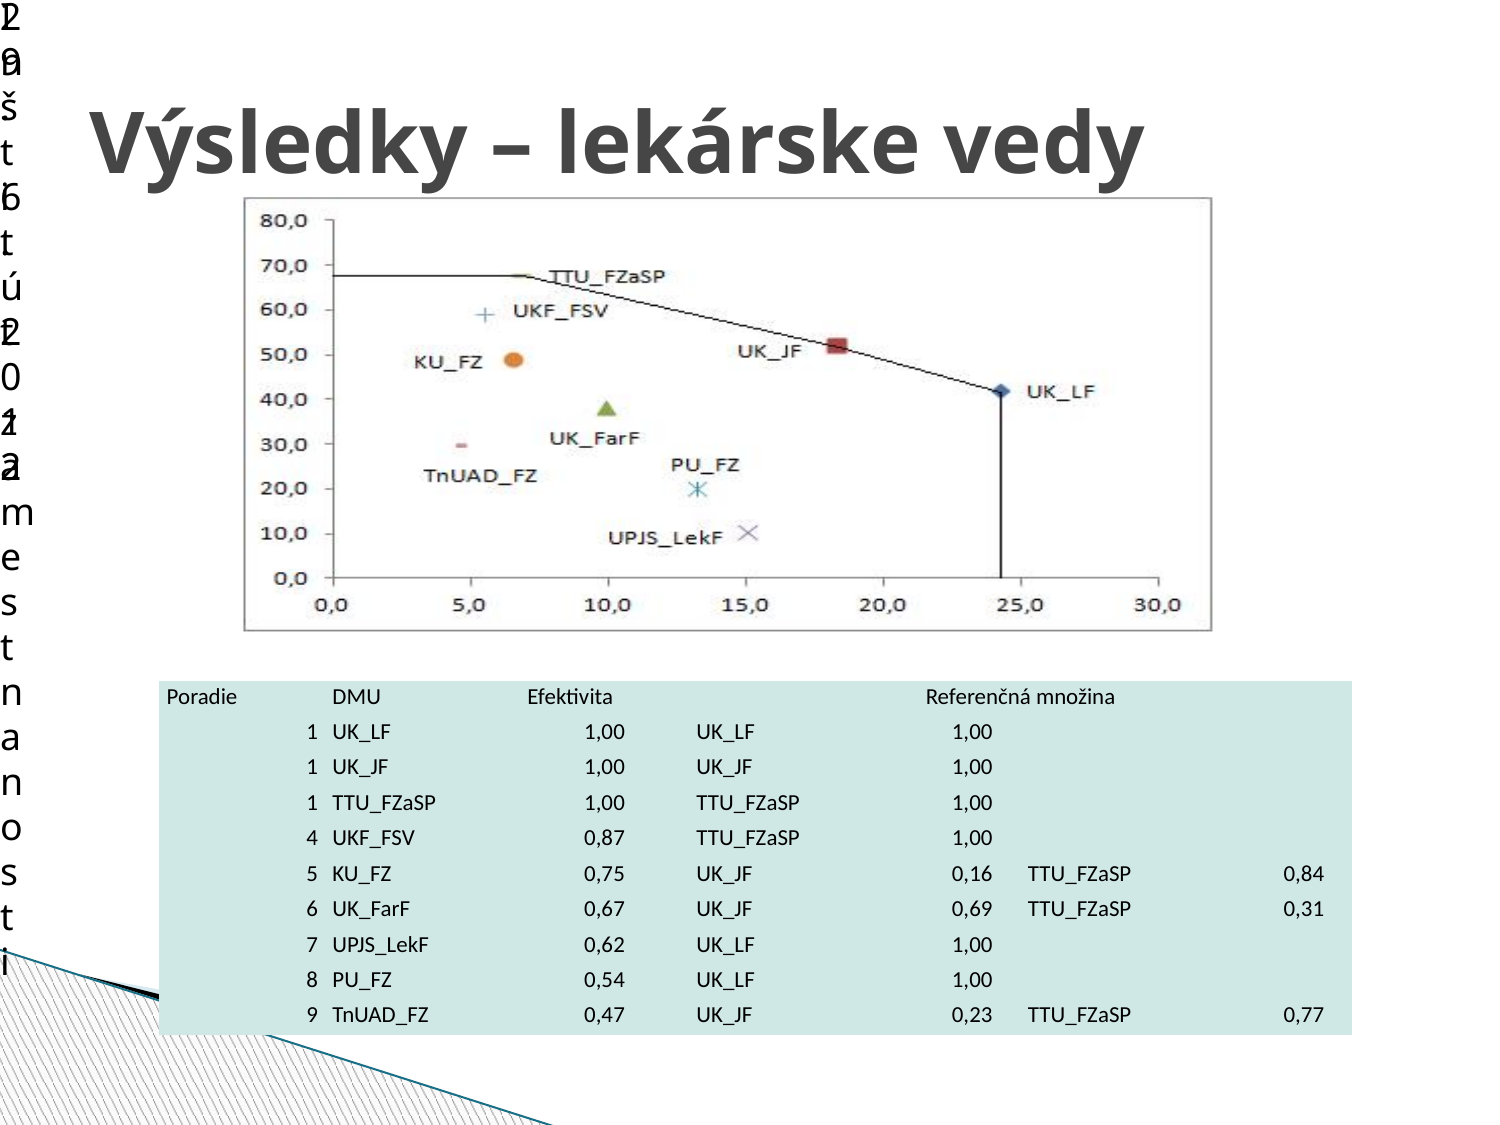

29. 6. 2012
Inštitút zamestnanosti
# Výsledky – lekárske vedy
| Poradie | DMU | Efektivita | Referenčná množina | | | |
| --- | --- | --- | --- | --- | --- | --- |
| 1 | UK\_LF | 1,00 | UK\_LF | 1,00 | | |
| 1 | UK\_JF | 1,00 | UK\_JF | 1,00 | | |
| 1 | TTU\_FZaSP | 1,00 | TTU\_FZaSP | 1,00 | | |
| 4 | UKF\_FSV | 0,87 | TTU\_FZaSP | 1,00 | | |
| 5 | KU\_FZ | 0,75 | UK\_JF | 0,16 | TTU\_FZaSP | 0,84 |
| 6 | UK\_FarF | 0,67 | UK\_JF | 0,69 | TTU\_FZaSP | 0,31 |
| 7 | UPJS\_LekF | 0,62 | UK\_LF | 1,00 | | |
| 8 | PU\_FZ | 0,54 | UK\_LF | 1,00 | | |
| 9 | TnUAD\_FZ | 0,47 | UK\_JF | 0,23 | TTU\_FZaSP | 0,77 |